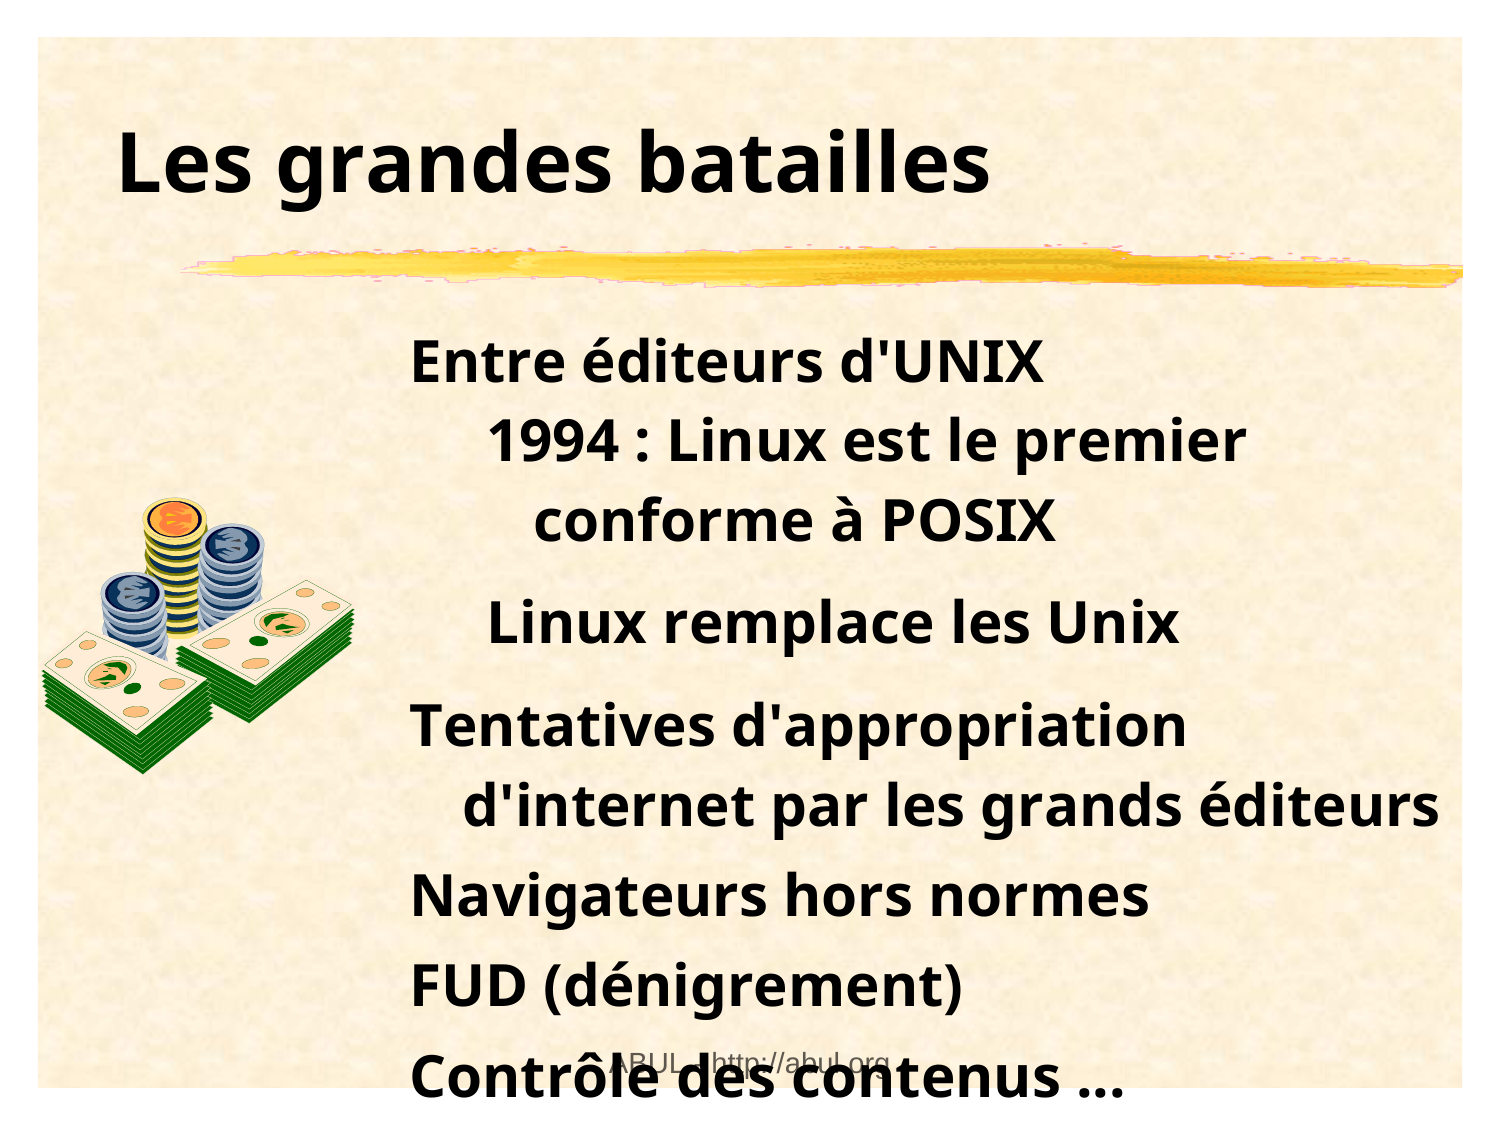

# Les grandes batailles
Entre éditeurs d'UNIX
1994 : Linux est le premier conforme à POSIX
Linux remplace les Unix
Tentatives d'appropriation d'internet par les grands éditeurs
Navigateurs hors normes
FUD (dénigrement)
Contrôle des contenus ...